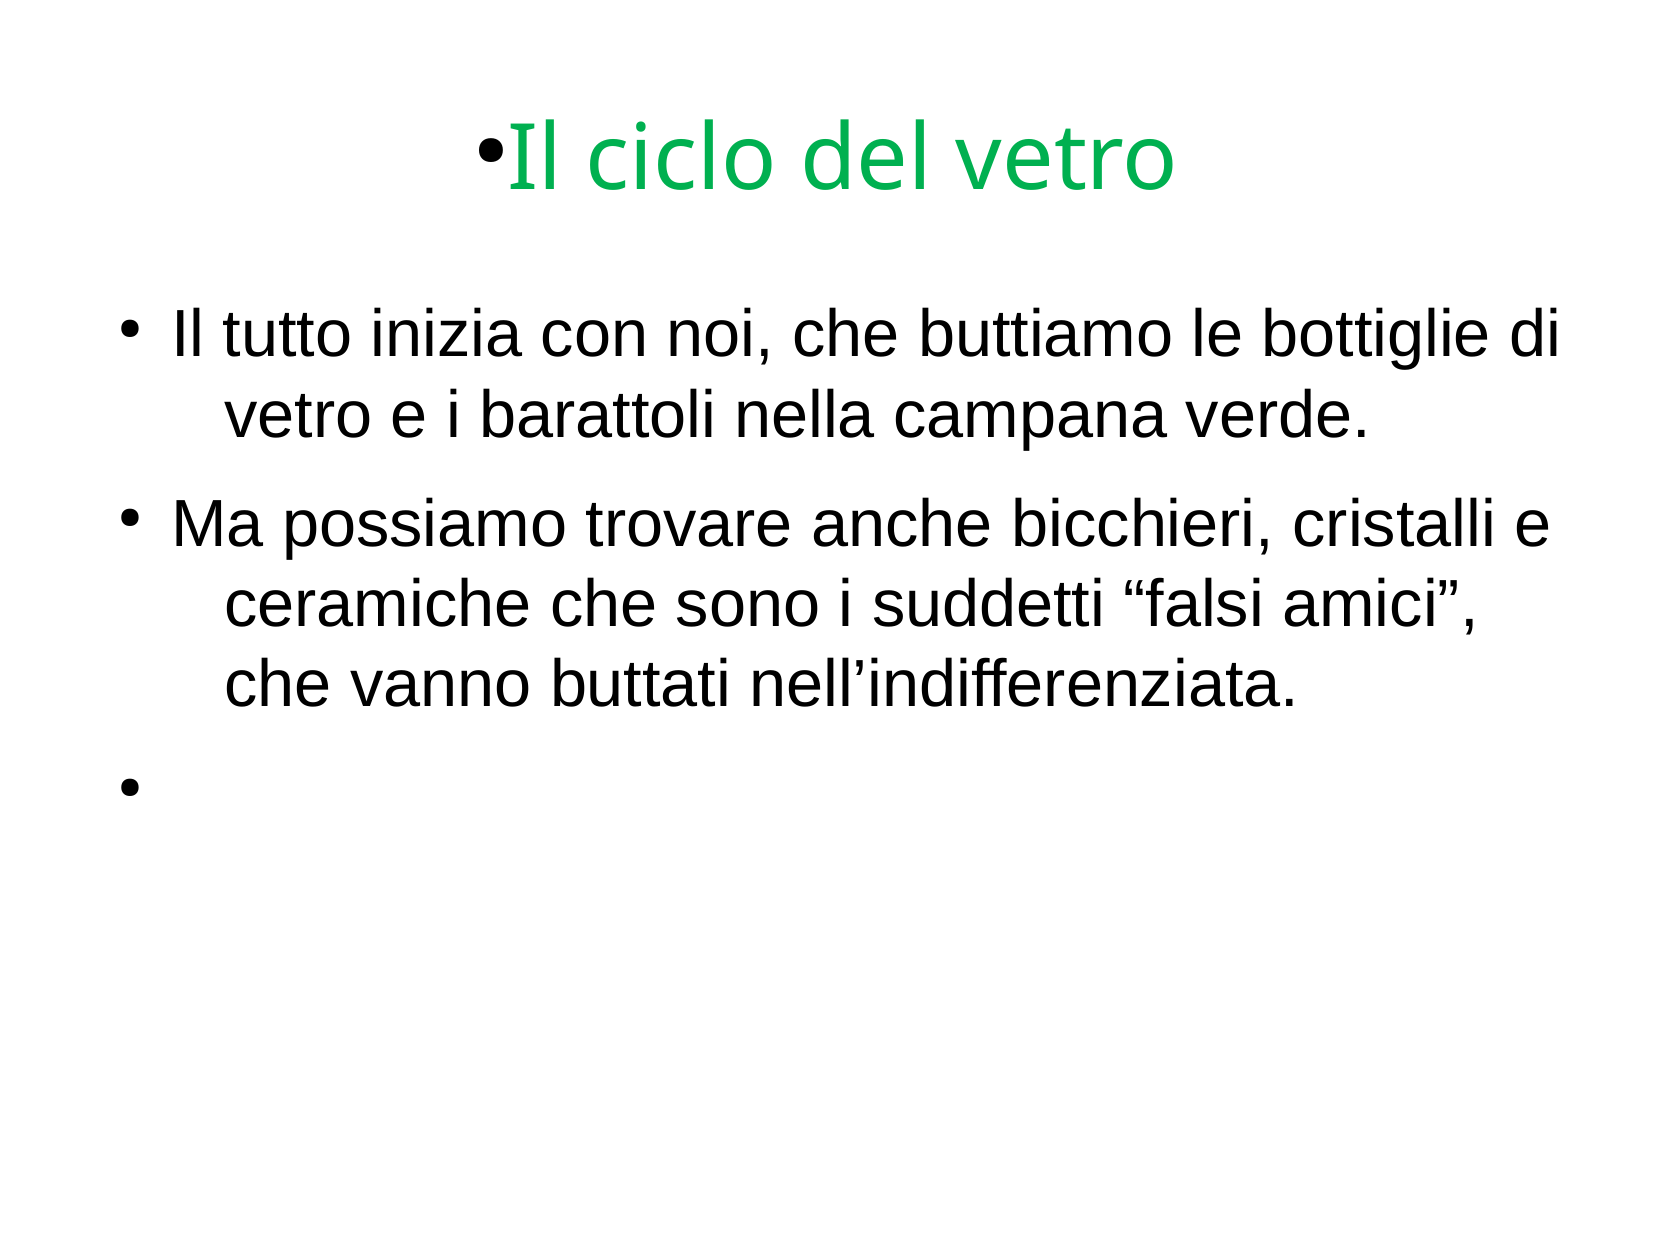

# Il ciclo del vetro
Il tutto inizia con noi, che buttiamo le bottiglie di vetro e i barattoli nella campana verde.
Ma possiamo trovare anche bicchieri, cristalli e ceramiche che sono i suddetti “falsi amici”, che vanno buttati nell’indifferenziata.